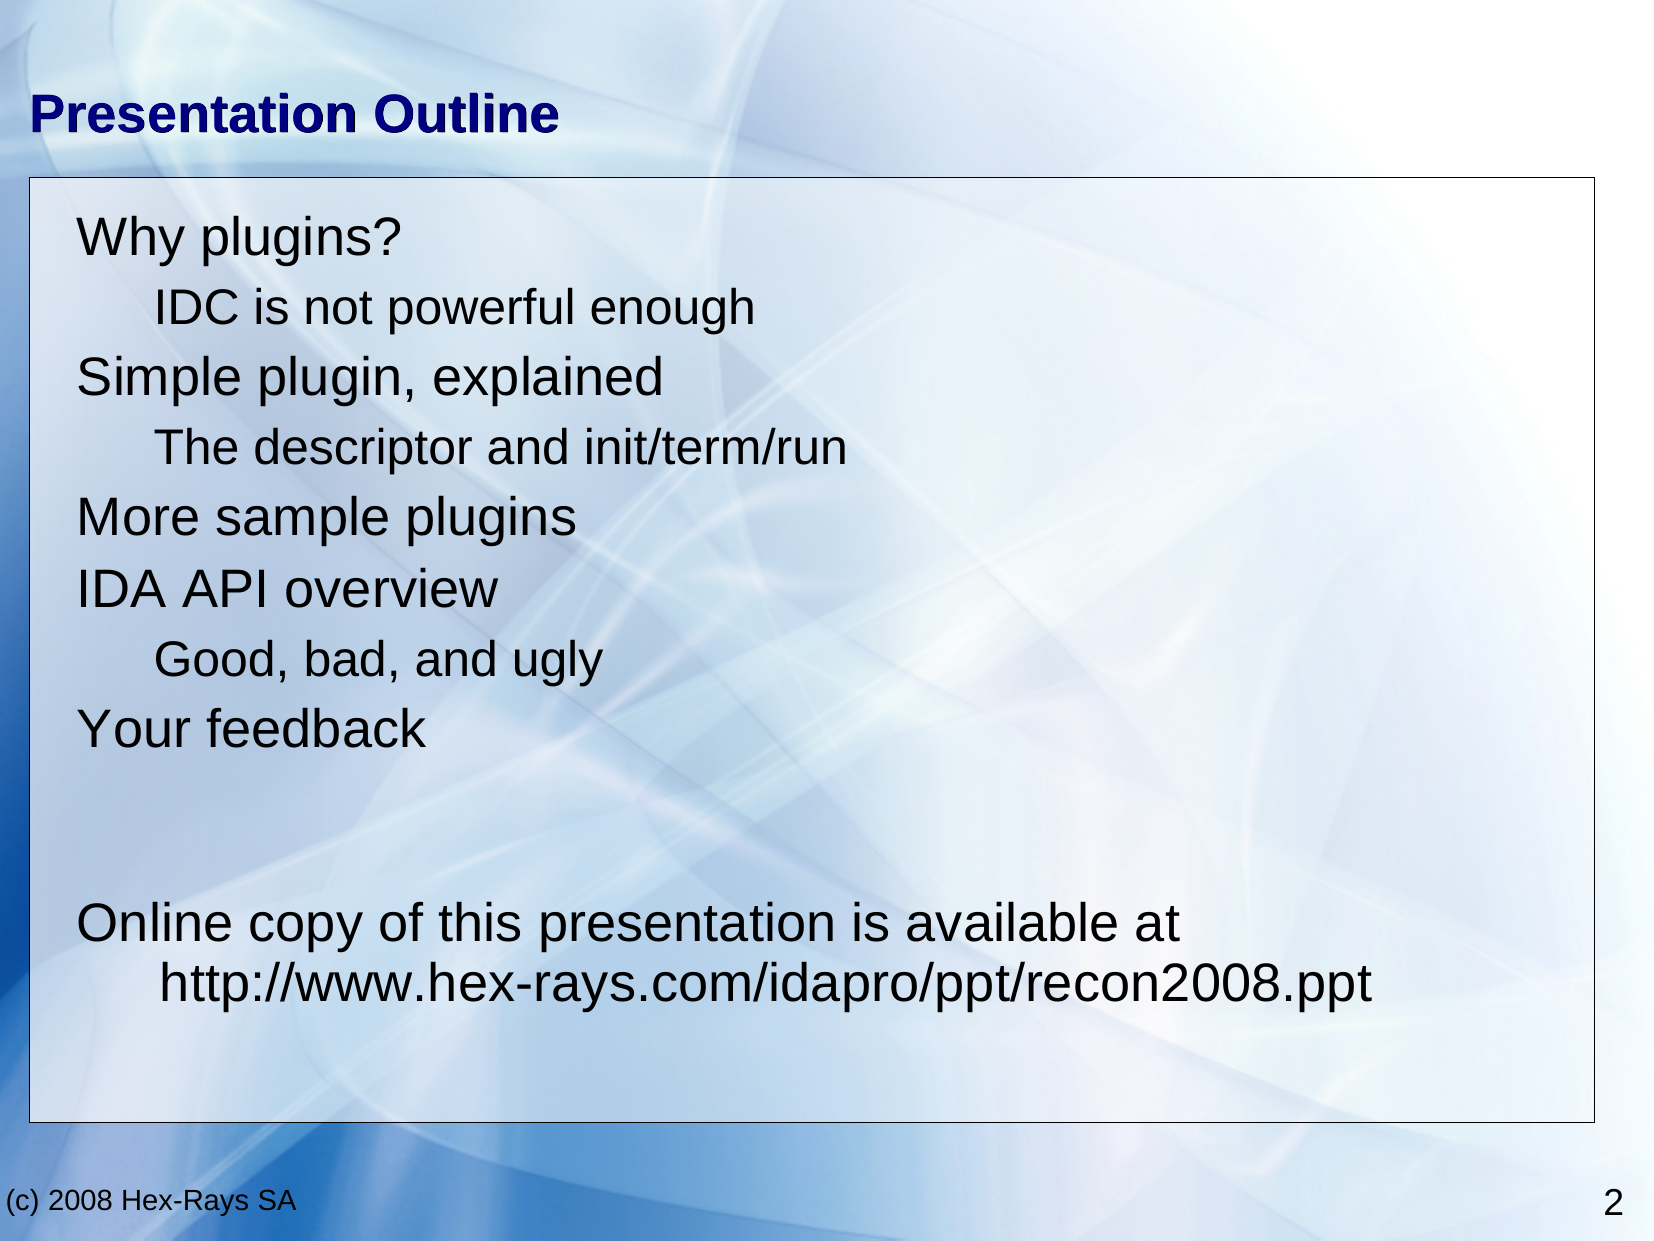

# Presentation Outline
Why plugins?
IDC is not powerful enough
Simple plugin, explained
The descriptor and init/term/run
More sample plugins
IDA API overview
Good, bad, and ugly
Your feedback
Online copy of this presentation is available at
 http://www.hex-rays.com/idapro/ppt/recon2008.ppt
2
(c) 2008 Hex-Rays SA